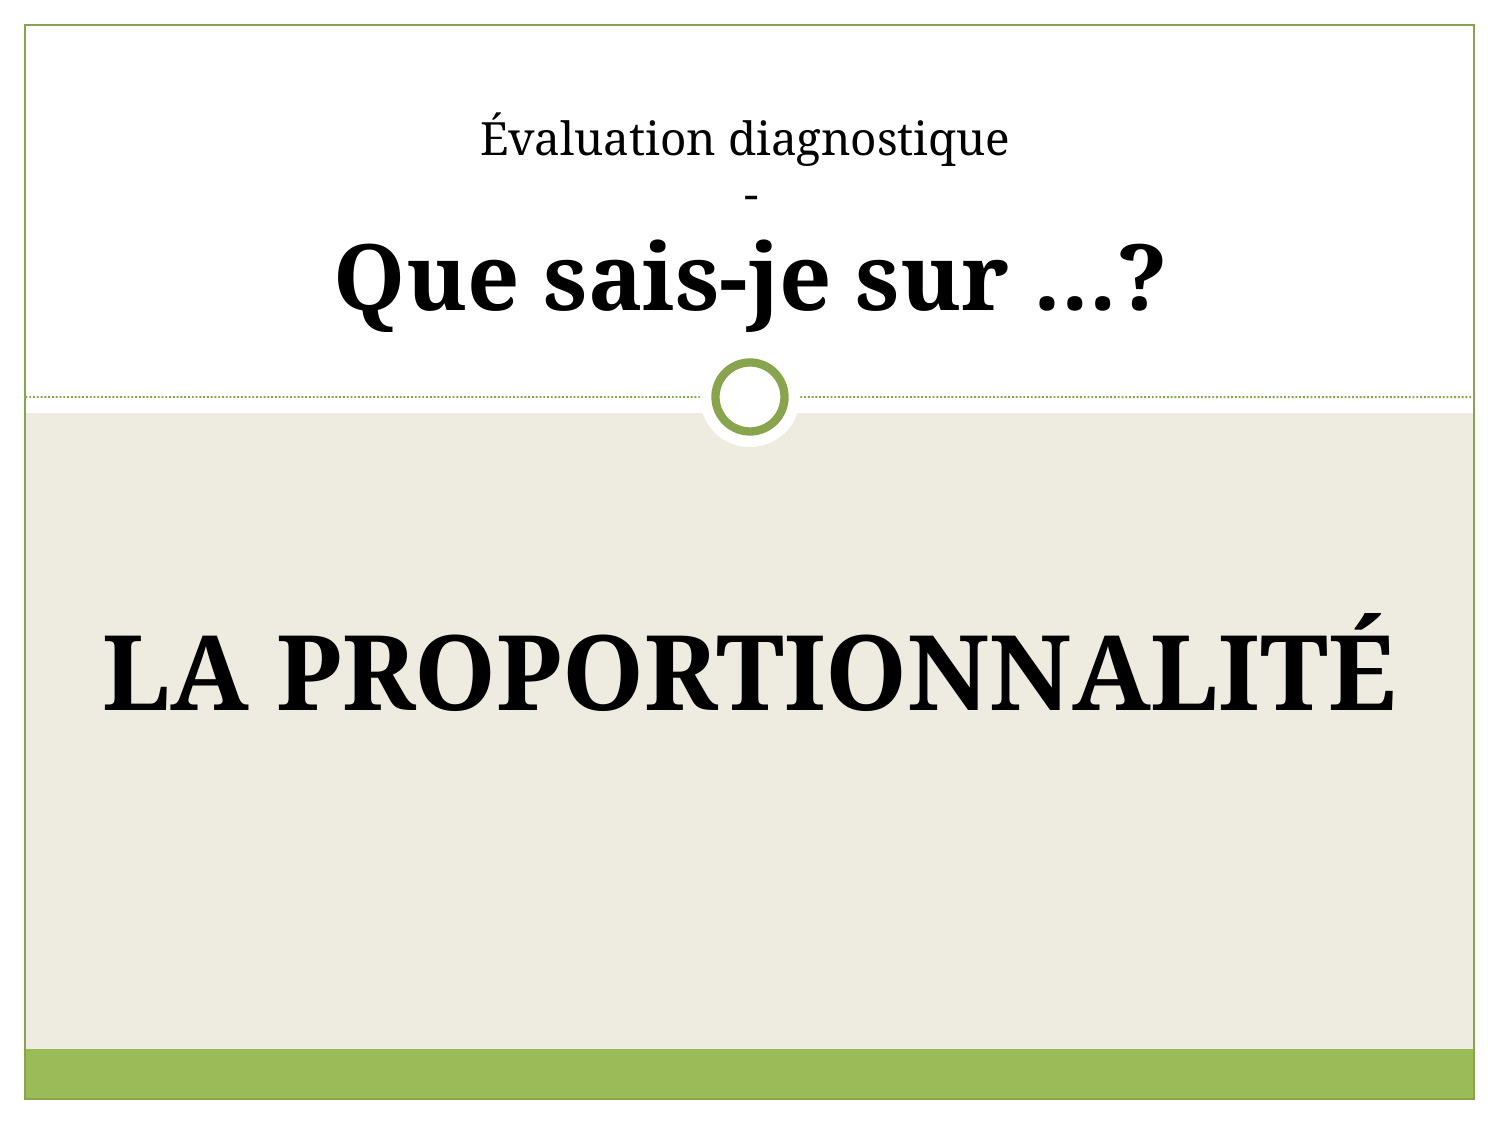

Évaluation diagnostique
-
Que sais-je sur …?
LA PROPORTIONNALITÉ